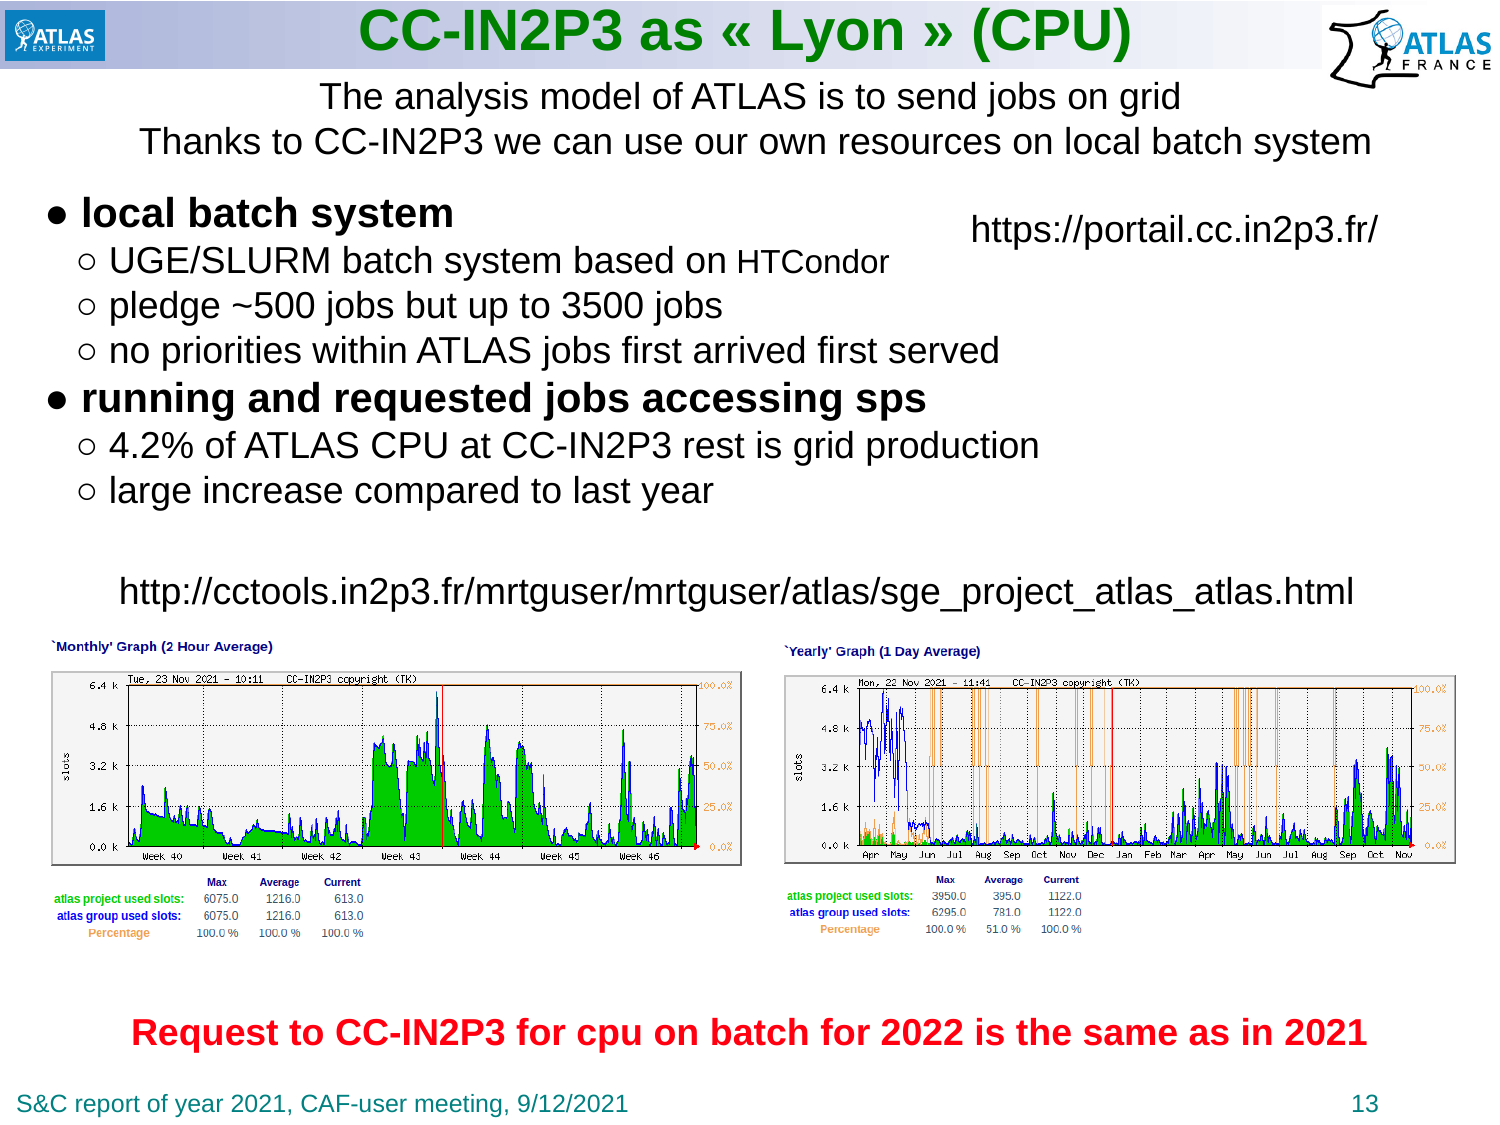

CC-IN2P3 as « Lyon » (CPU)
The analysis model of ATLAS is to send jobs on grid
Thanks to CC-IN2P3 we can use our own resources on local batch system
● local batch system
 ○ UGE/SLURM batch system based on HTCondor
 ○ pledge ~500 jobs but up to 3500 jobs
 ○ no priorities within ATLAS jobs first arrived first served
● running and requested jobs accessing sps
 ○ 4.2% of ATLAS CPU at CC-IN2P3 rest is grid production
 ○ large increase compared to last year
https://portail.cc.in2p3.fr/
http://cctools.in2p3.fr/mrtguser/mrtguser/atlas/sge_project_atlas_atlas.html
Request to CC-IN2P3 for cpu on batch for 2022 is the same as in 2021